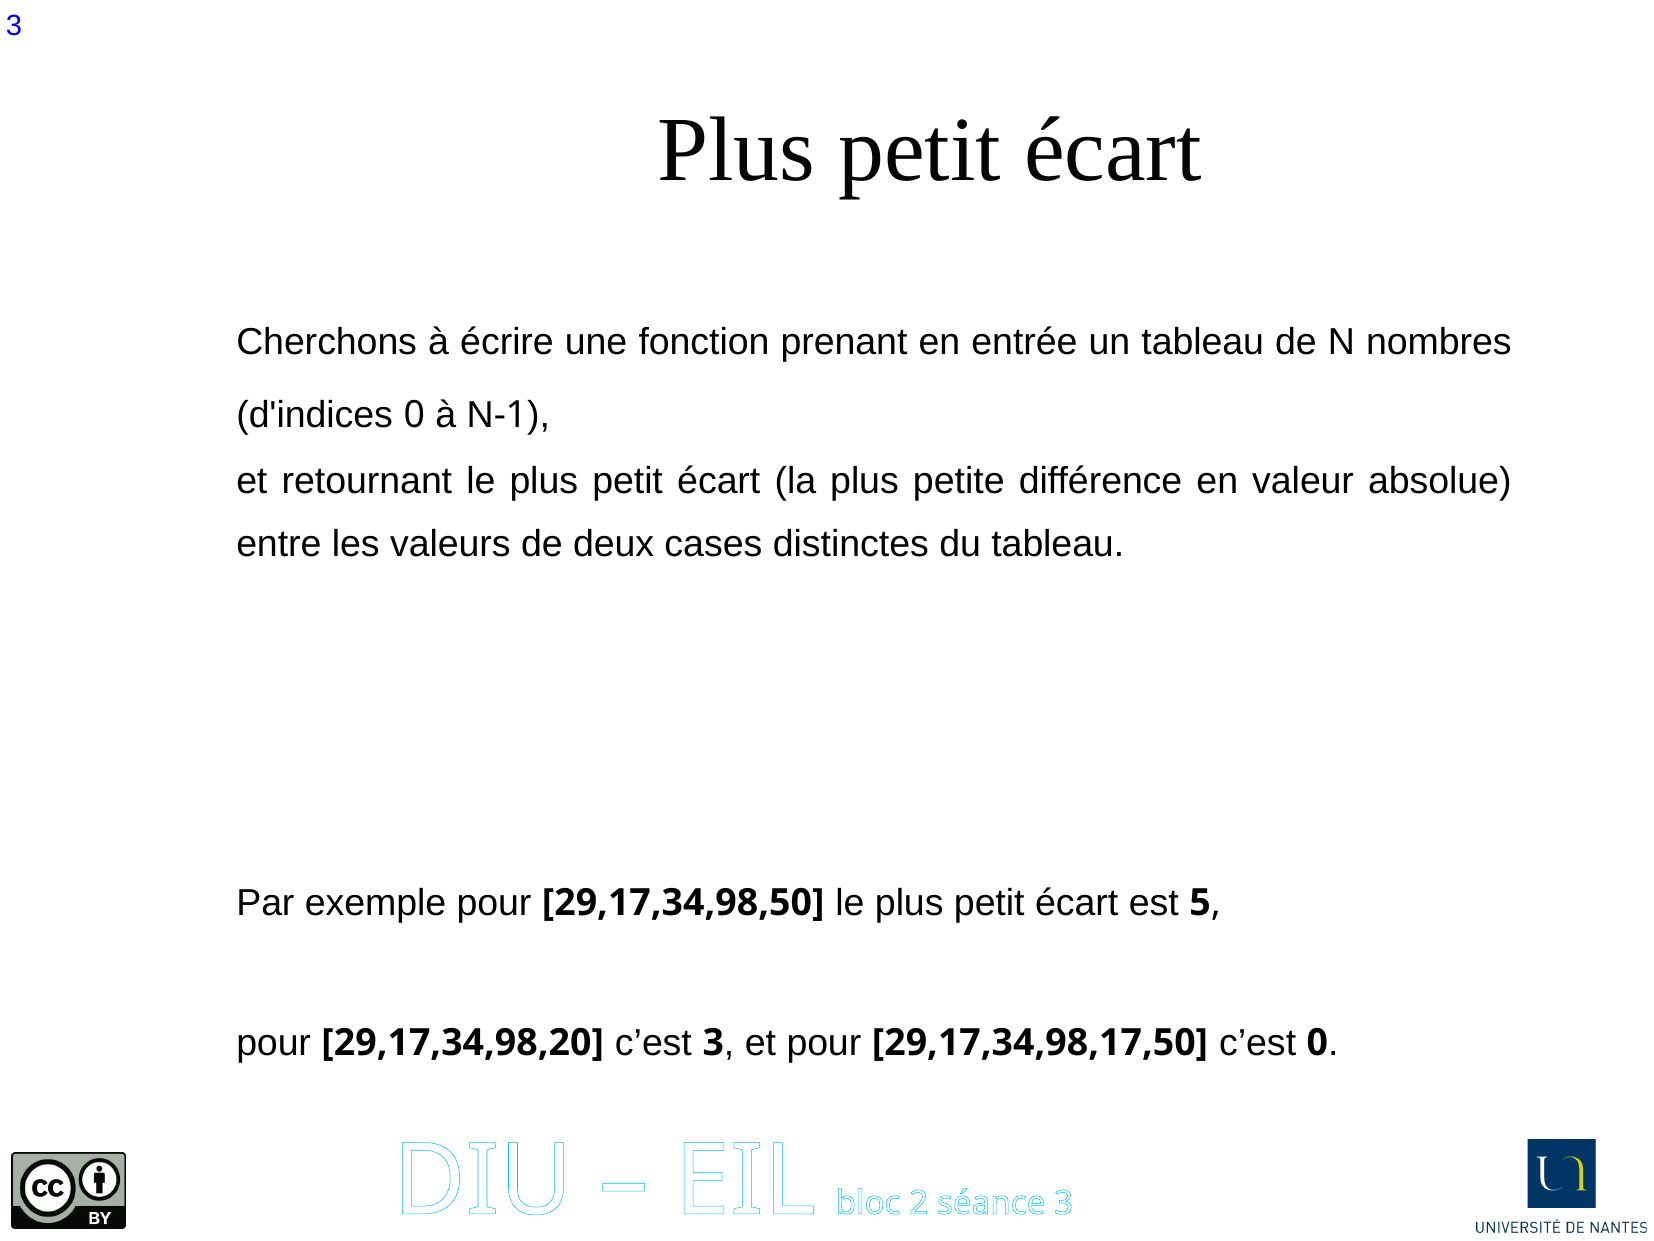

3
# Plus petit écart
Cherchons à écrire une fonction prenant en entrée un tableau de N nombres (d'indices 0 à N-1),
et retournant le plus petit écart (la plus petite différence en valeur absolue) entre les valeurs de deux cases distinctes du tableau.
Par exemple pour [29,17,34,98,50] le plus petit écart est 5,
pour [29,17,34,98,20] c’est 3, et pour [29,17,34,98,17,50] c’est 0.